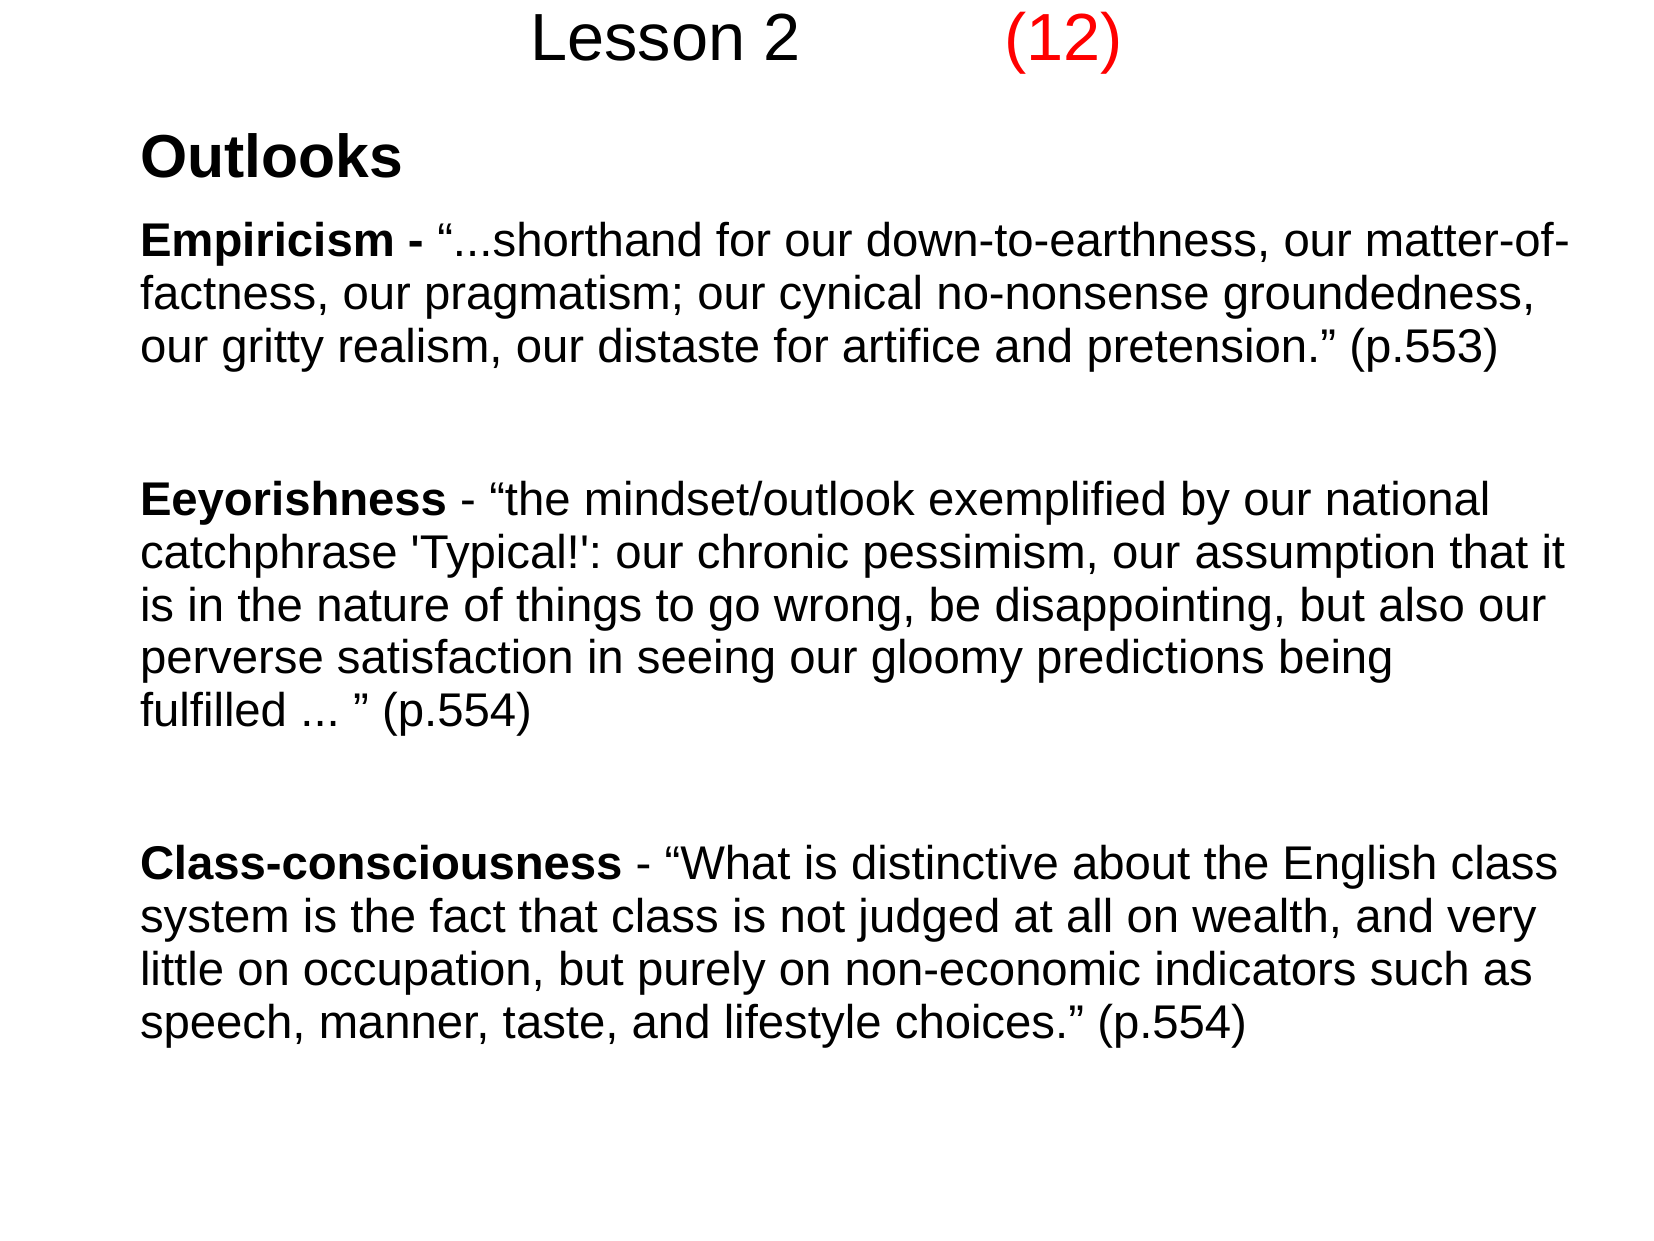

# Lesson 2 (12)
Outlooks
Empiricism - “...shorthand for our down-to-earthness, our matter-of-factness, our pragmatism; our cynical no-nonsense groundedness, our gritty realism, our distaste for artifice and pretension.” (p.553)
Eeyorishness - “the mindset/outlook exemplified by our national catchphrase 'Typical!': our chronic pessimism, our assumption that it is in the nature of things to go wrong, be disappointing, but also our perverse satisfaction in seeing our gloomy predictions being fulfilled ... ” (p.554)
Class-consciousness - “What is distinctive about the English class system is the fact that class is not judged at all on wealth, and very little on occupation, but purely on non-economic indicators such as speech, manner, taste, and lifestyle choices.” (p.554)